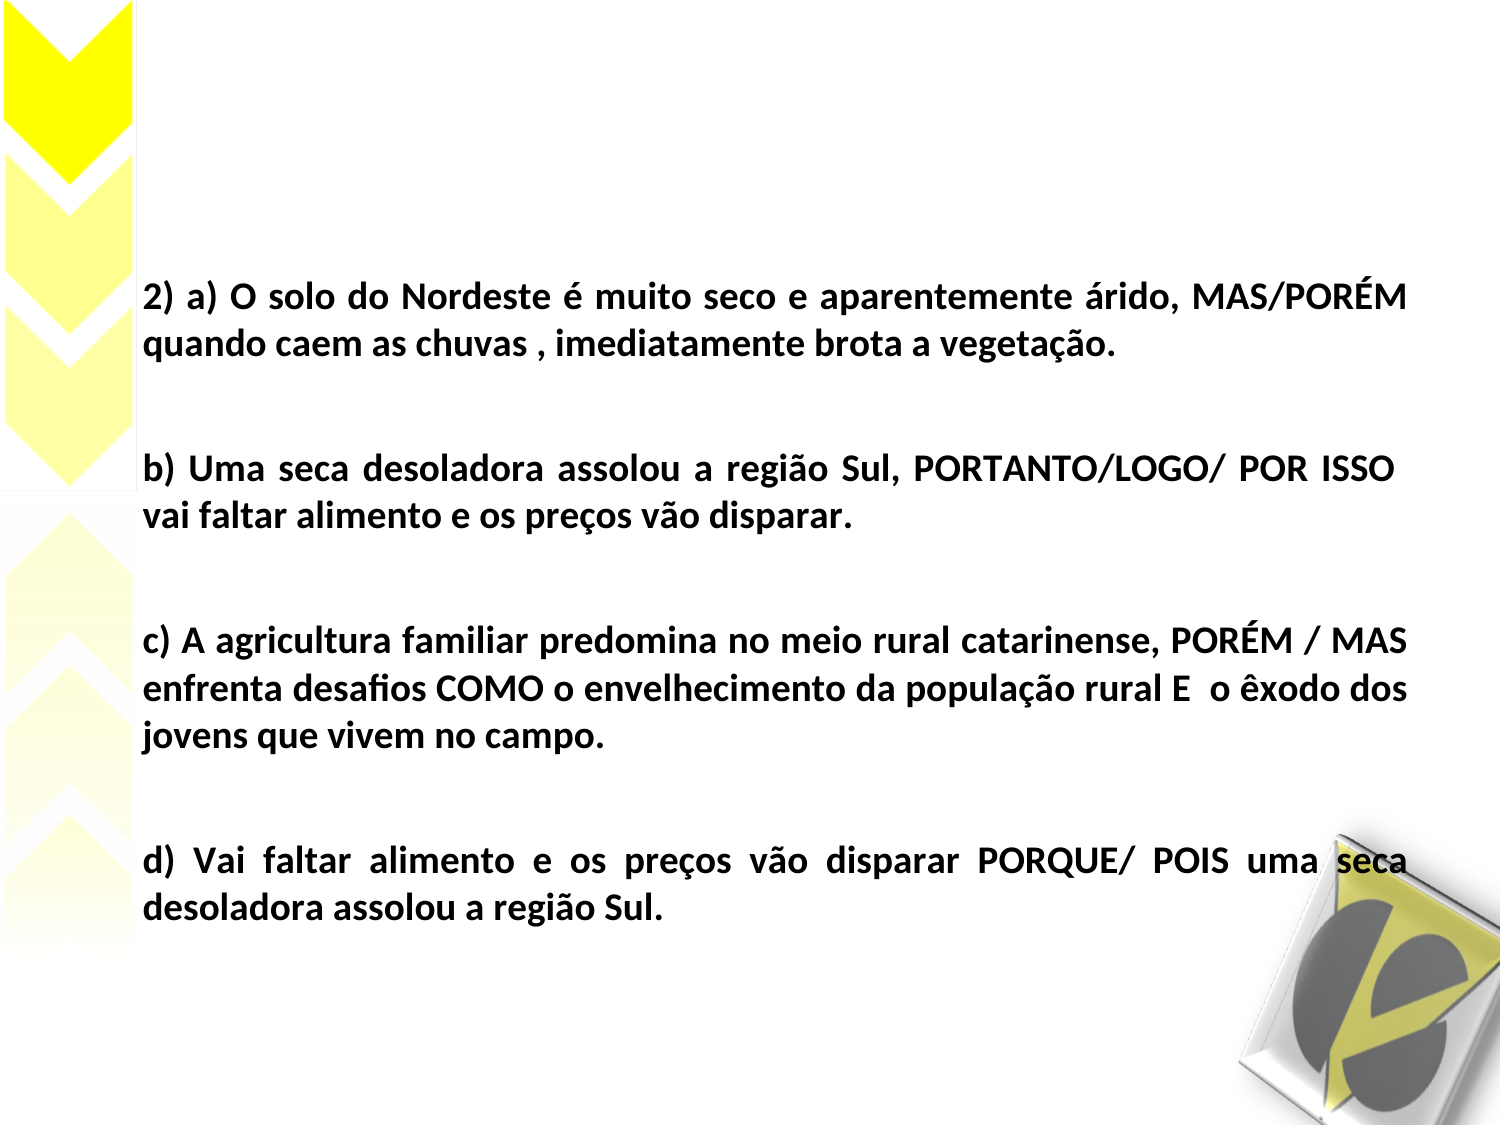

#
2) a) O solo do Nordeste é muito seco e aparentemente árido, MAS/PORÉM quando caem as chuvas , imediatamente brota a vegetação.
b) Uma seca desoladora assolou a região Sul, PORTANTO/LOGO/ POR ISSO vai faltar alimento e os preços vão disparar.
c) A agricultura familiar predomina no meio rural catarinense, PORÉM / MAS enfrenta desafios COMO o envelhecimento da população rural E o êxodo dos jovens que vivem no campo.
d) Vai faltar alimento e os preços vão disparar PORQUE/ POIS uma seca desoladora assolou a região Sul.